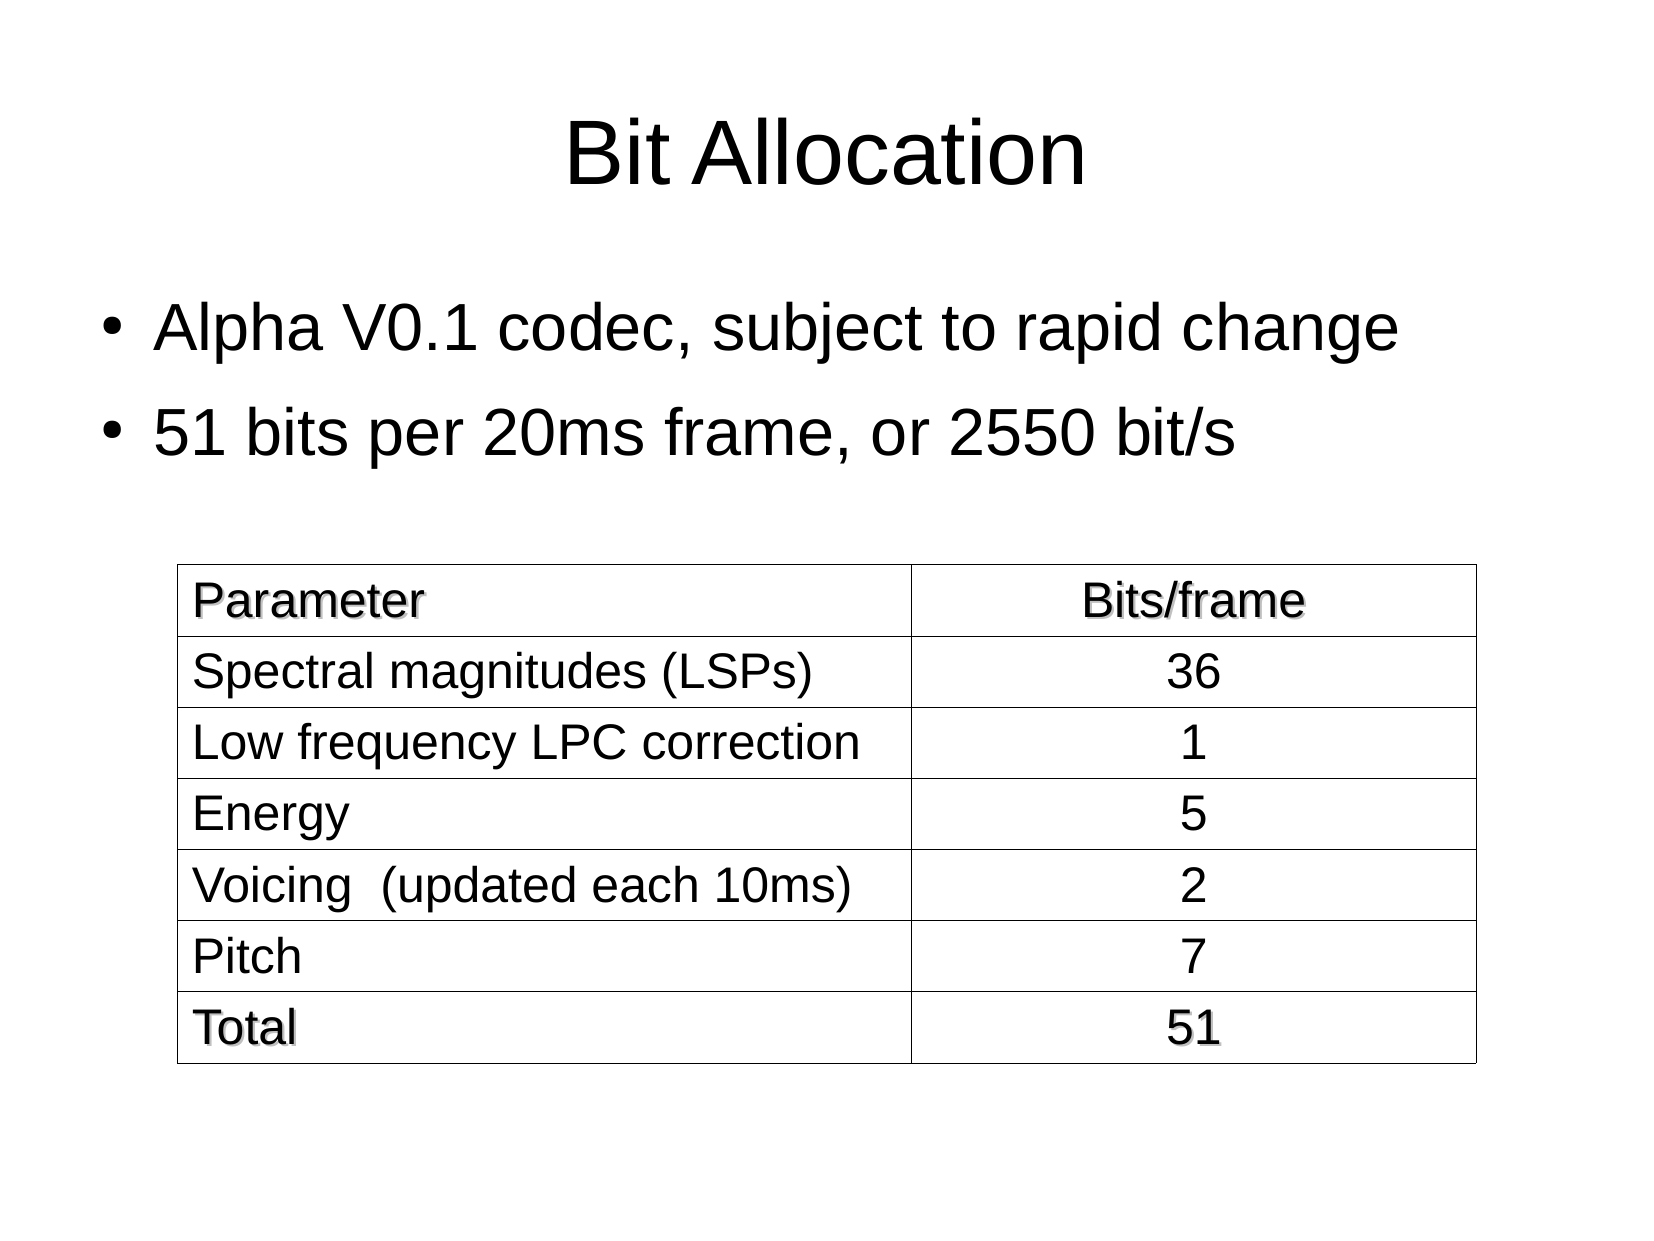

# Bit Allocation
Alpha V0.1 codec, subject to rapid change
51 bits per 20ms frame, or 2550 bit/s
| Parameter | Bits/frame |
| --- | --- |
| Spectral magnitudes (LSPs) | 36 |
| Low frequency LPC correction | 1 |
| Energy | 5 |
| Voicing (updated each 10ms) | 2 |
| Pitch | 7 |
| Total | 51 |